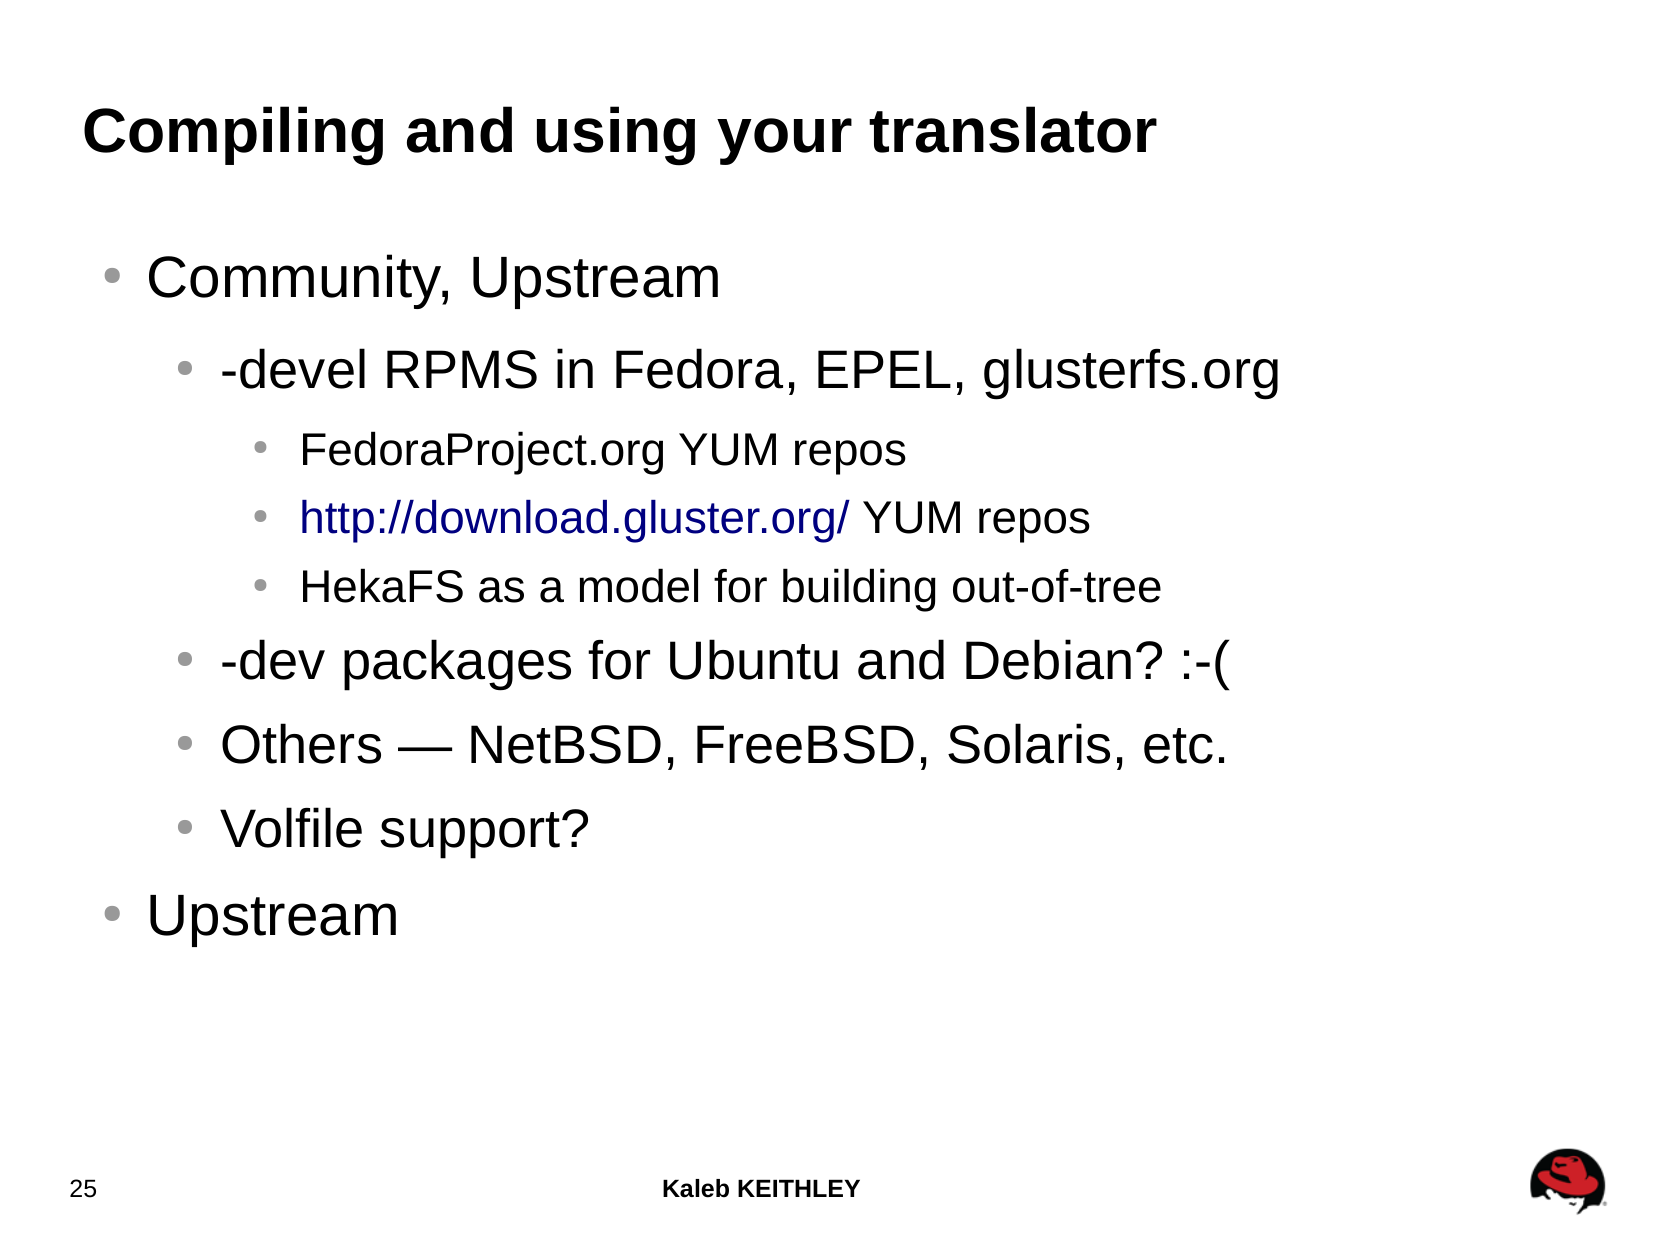

# Compiling and using your translator
Community, Upstream
-devel RPMS in Fedora, EPEL, glusterfs.org
FedoraProject.org YUM repos
http://download.gluster.org/ YUM repos
HekaFS as a model for building out-of-tree
-dev packages for Ubuntu and Debian? :-(
Others — NetBSD, FreeBSD, Solaris, etc.
Volfile support?
Upstream